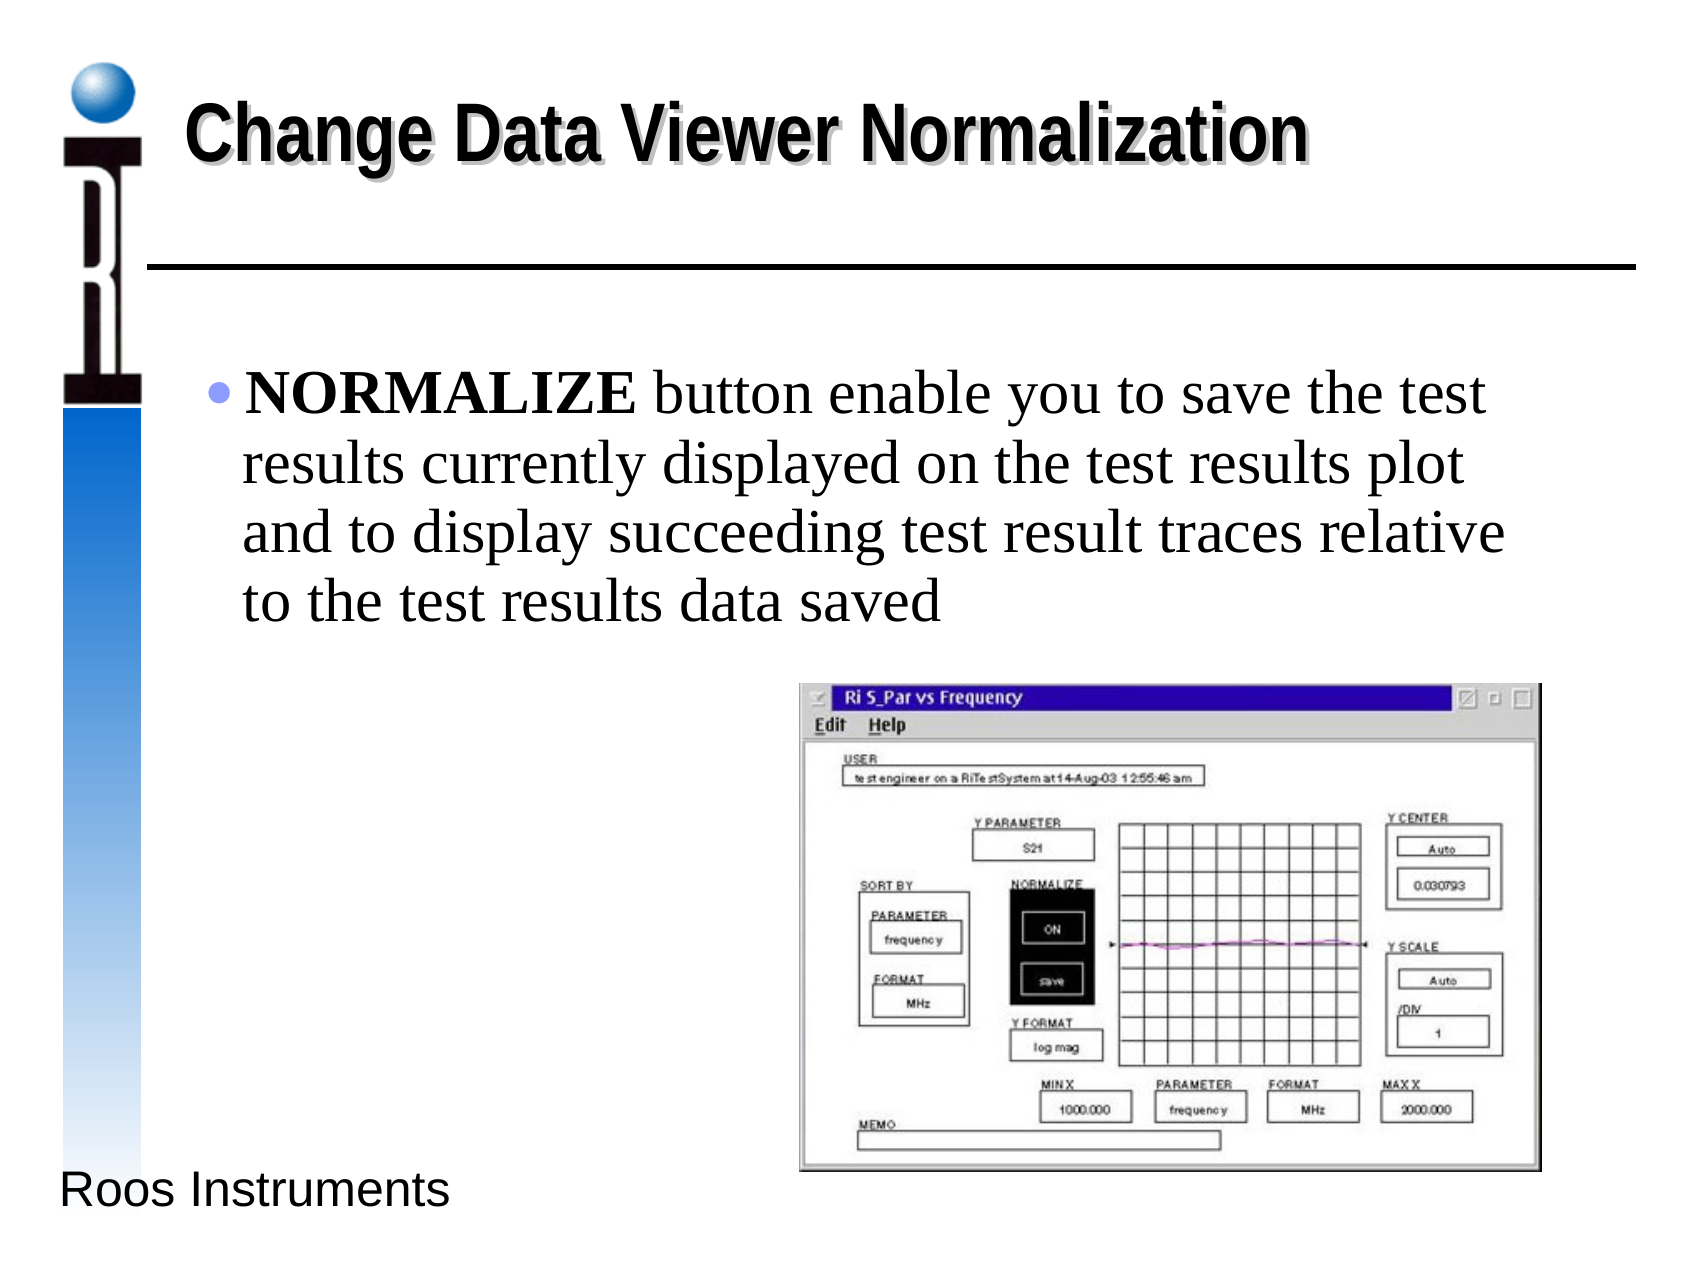

Change Data Viewer Normalization
NORMALIZE button enable you to save the test results currently displayed on the test results plot and to display succeeding test result traces relative to the test results data saved